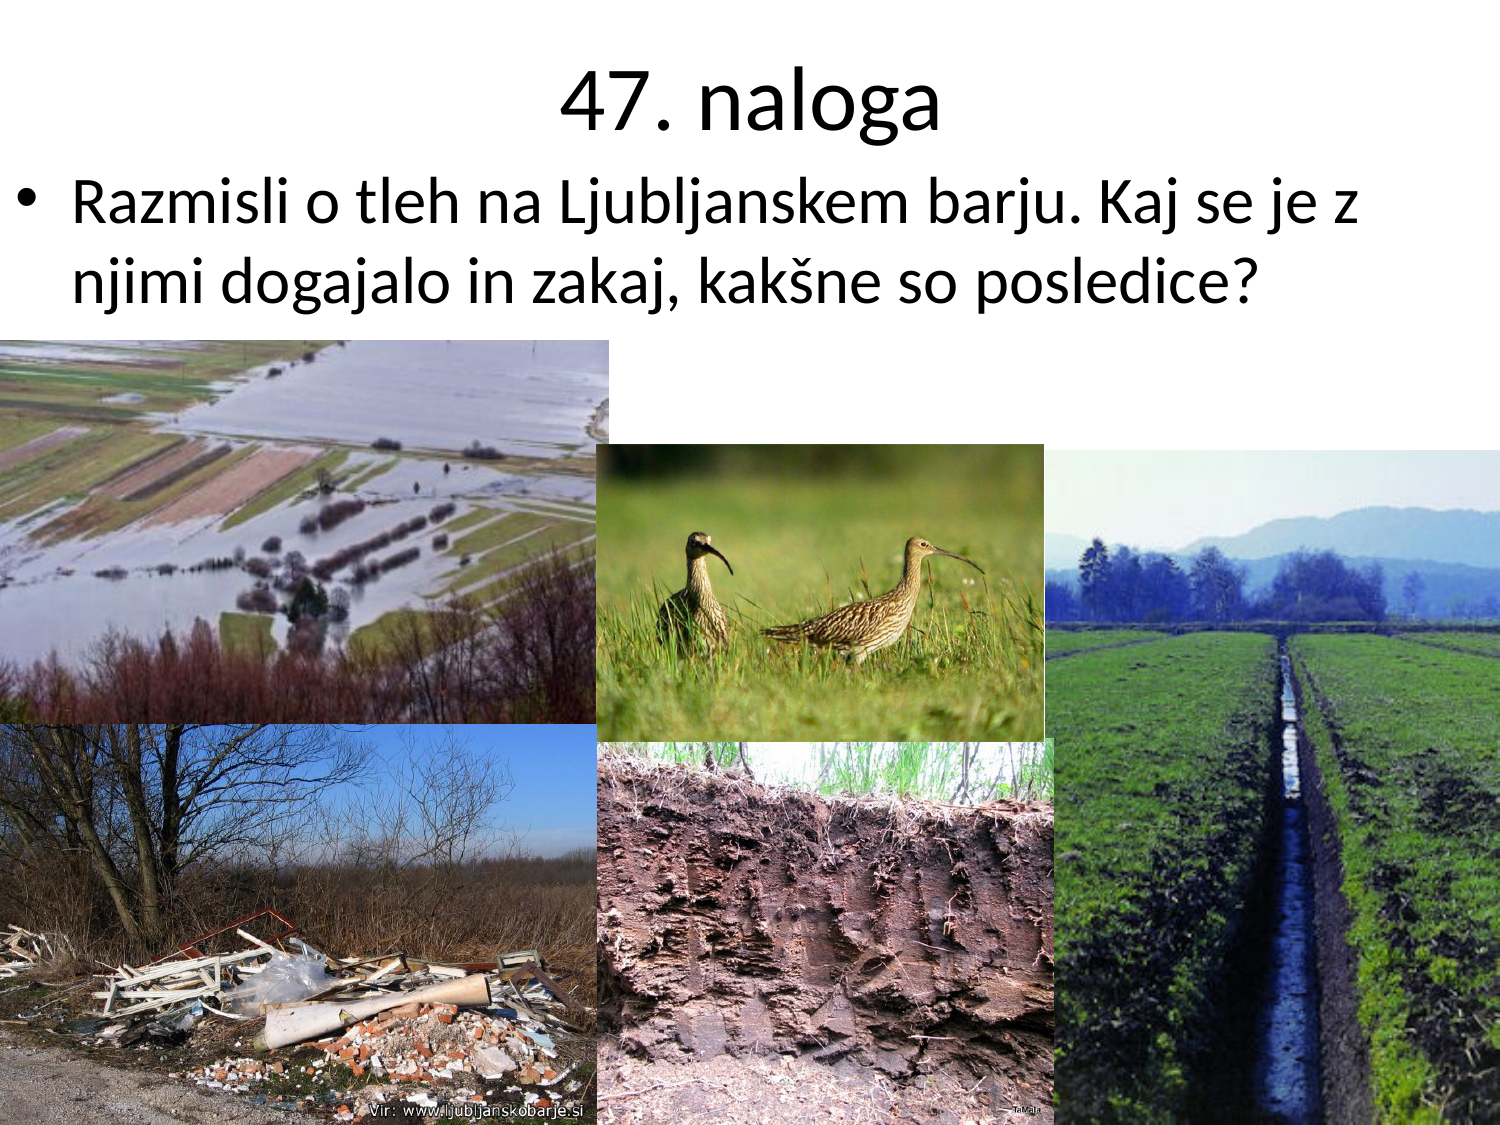

# 47. naloga
Razmisli o tleh na Ljubljanskem barju. Kaj se je z njimi dogajalo in zakaj, kakšne so posledice?